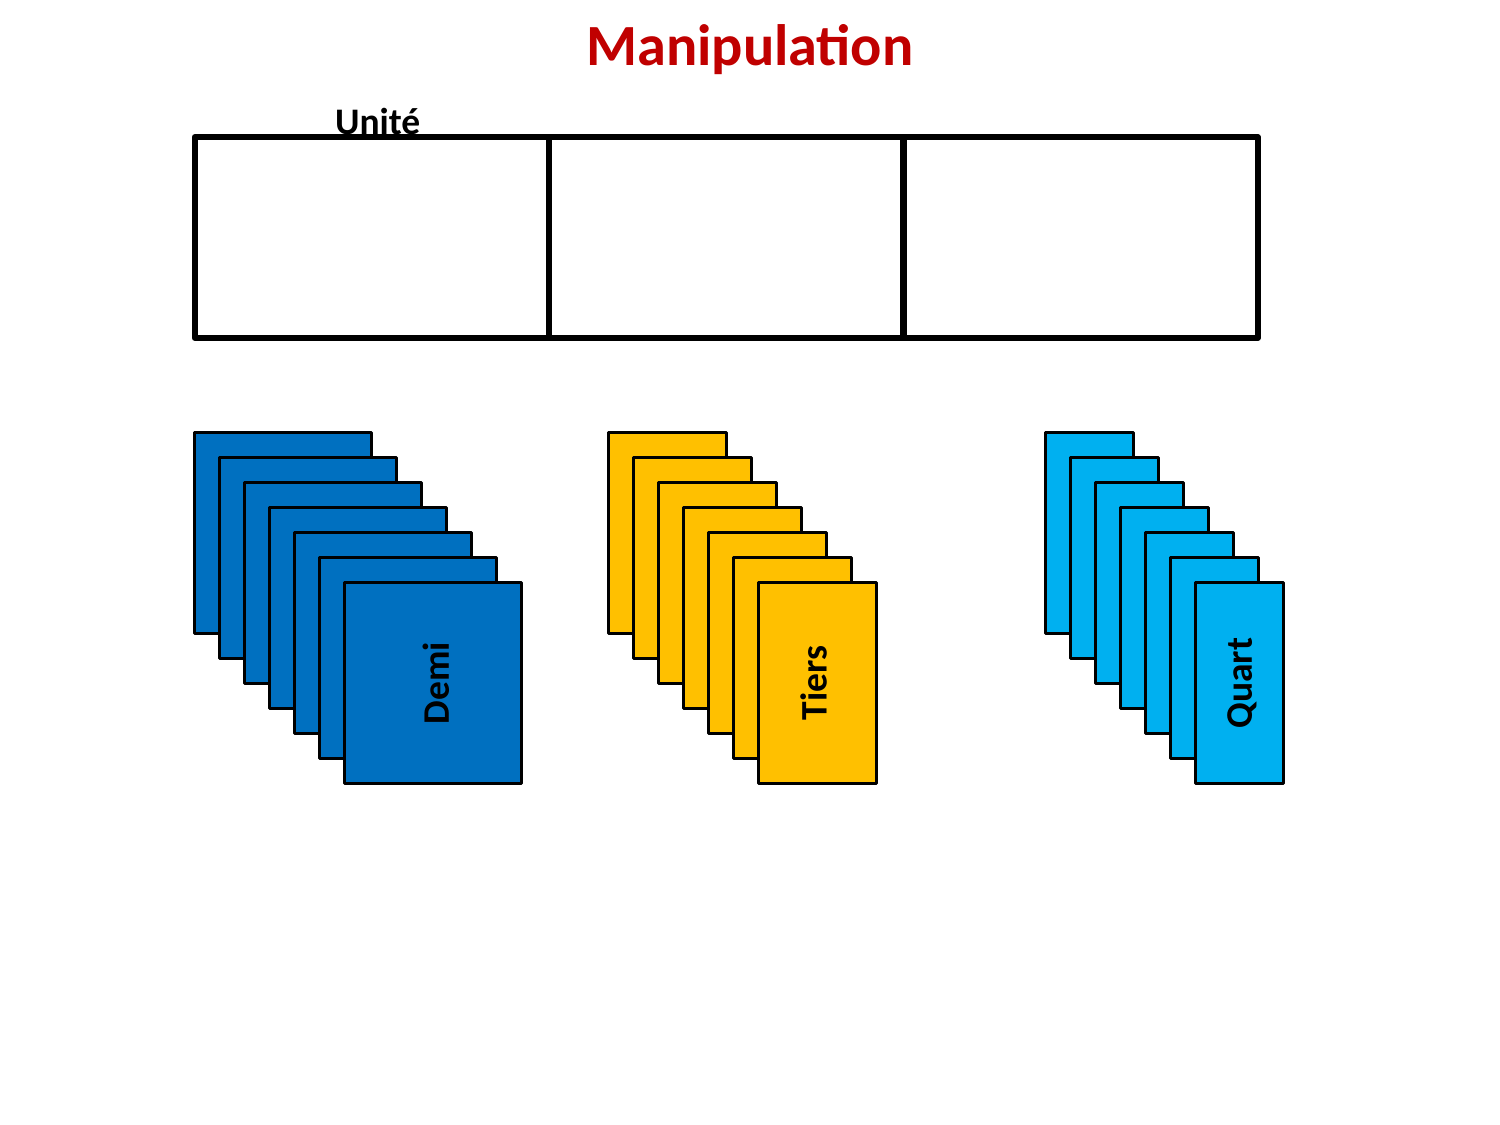

Manipulation
Unité
Demi
Tiers
Quart
Demi
Tiers
Quart
Demi
Tiers
Quart
Demi
Tiers
Quart
Demi
Tiers
Quart
Demi
Tiers
Quart
Demi
Tiers
Quart